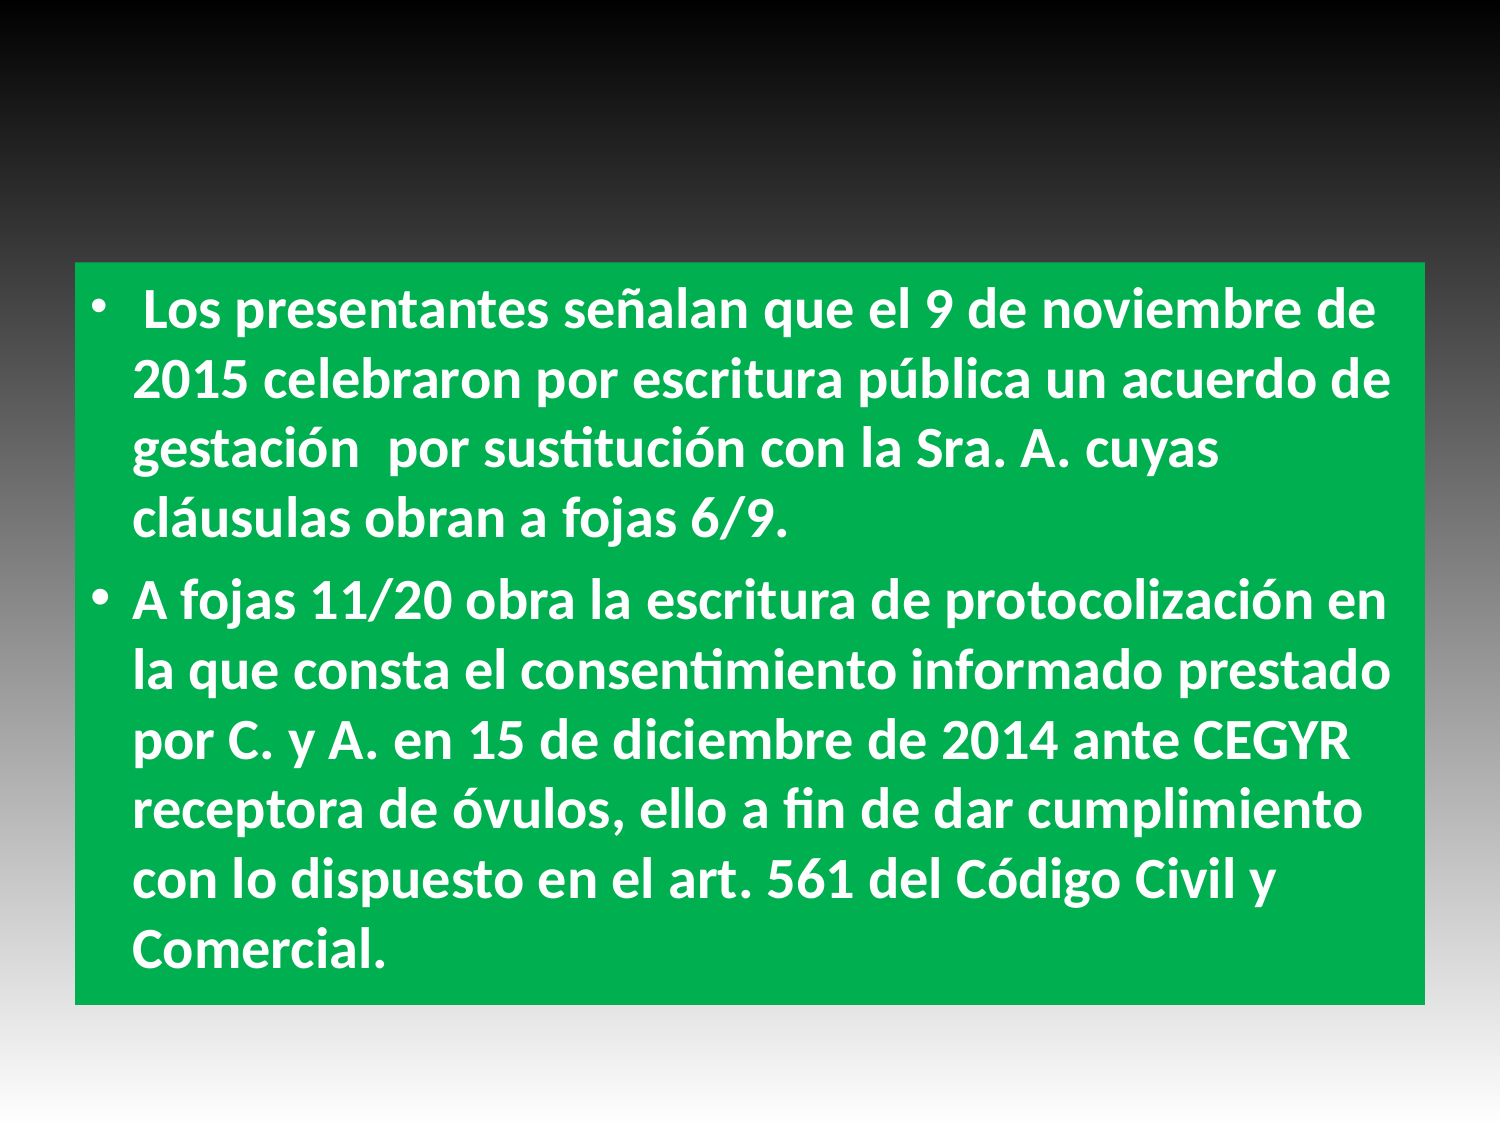

# Los presentantes señalan que el 9 de noviembre de 2015 celebraron por escritura pública un acuerdo de gestación por sustitución con la Sra. A. cuyas cláusulas obran a fojas 6/9.
A fojas 11/20 obra la escritura de protocolización en la que consta el consentimiento informado prestado por C. y A. en 15 de diciembre de 2014 ante CEGYR receptora de óvulos, ello a fin de dar cumplimiento con lo dispuesto en el art. 561 del Código Civil y Comercial.